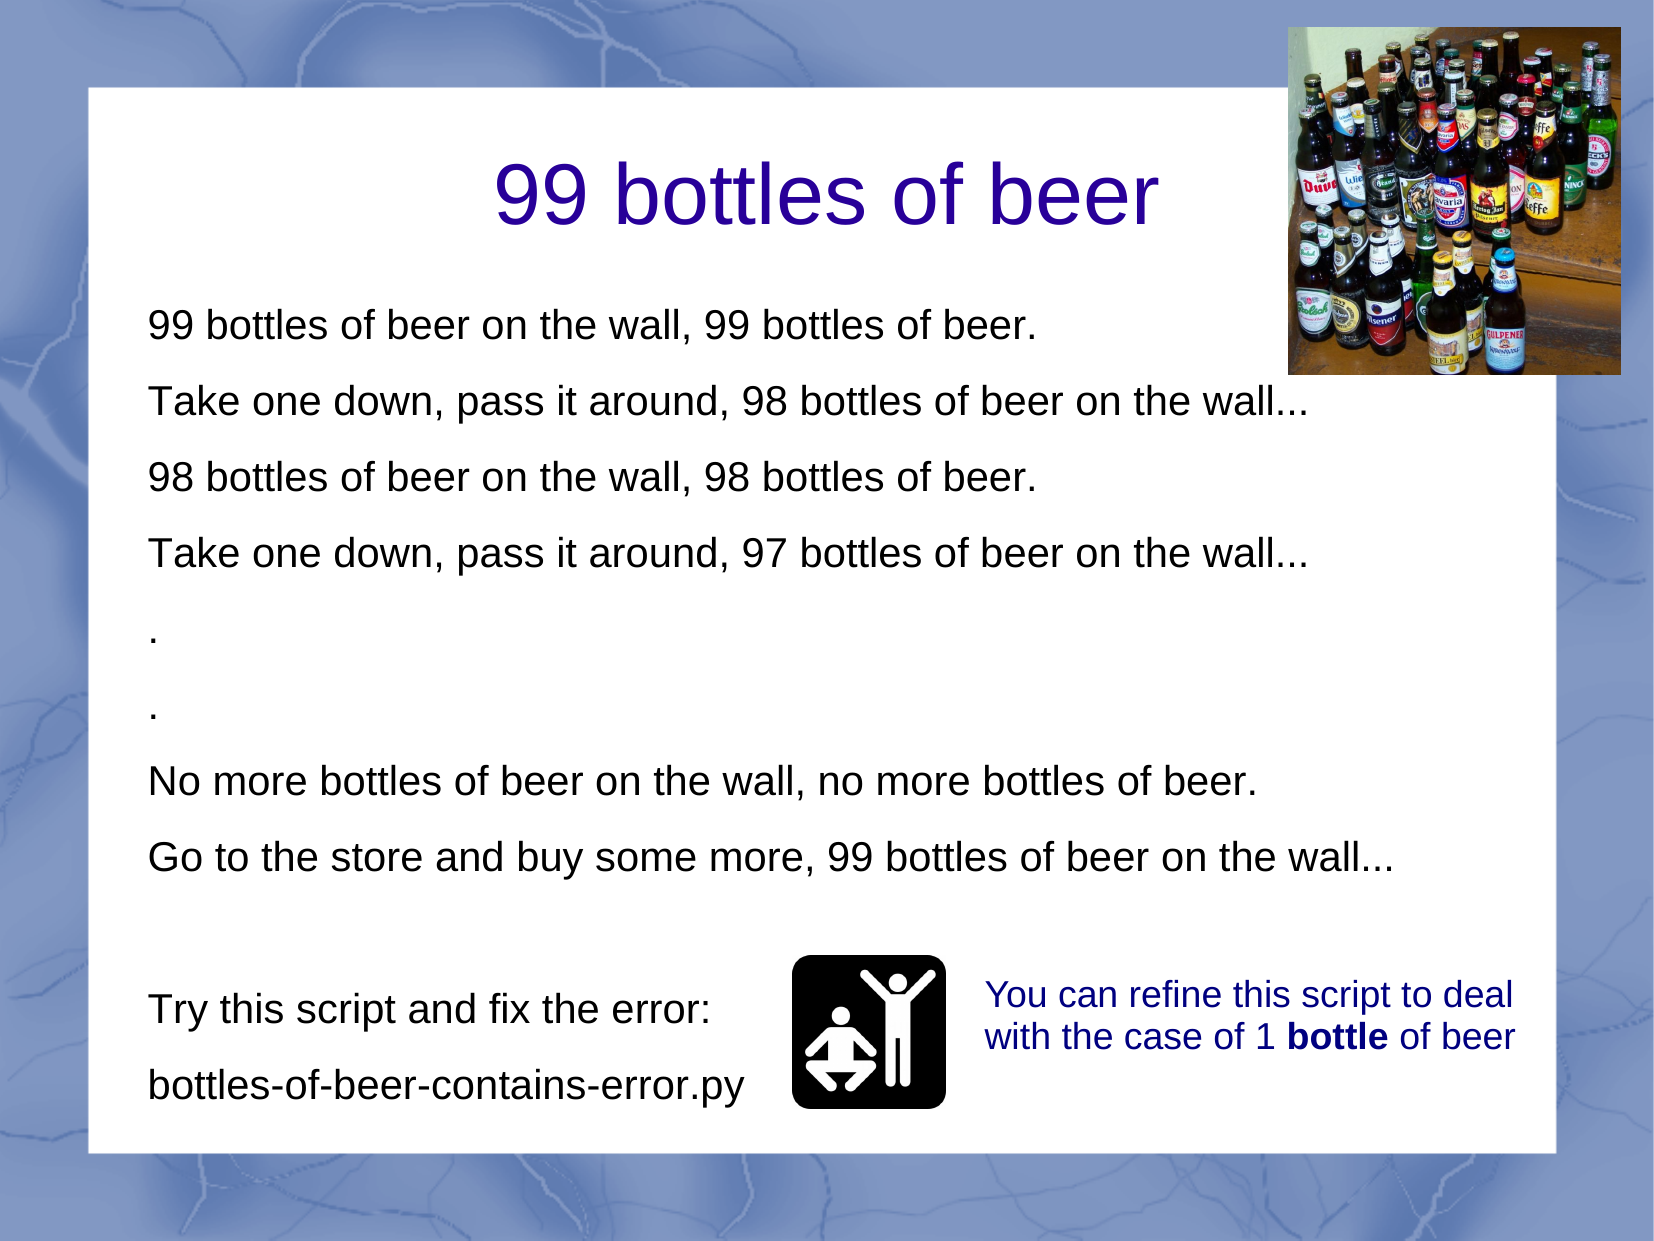

# 99 bottles of beer
99 bottles of beer on the wall, 99 bottles of beer.
Take one down, pass it around, 98 bottles of beer on the wall...
98 bottles of beer on the wall, 98 bottles of beer.
Take one down, pass it around, 97 bottles of beer on the wall...
.
.
No more bottles of beer on the wall, no more bottles of beer.
Go to the store and buy some more, 99 bottles of beer on the wall...
Try this script and fix the error:
bottles-of-beer-contains-error.py
You can refine this script to deal
with the case of 1 bottle of beer